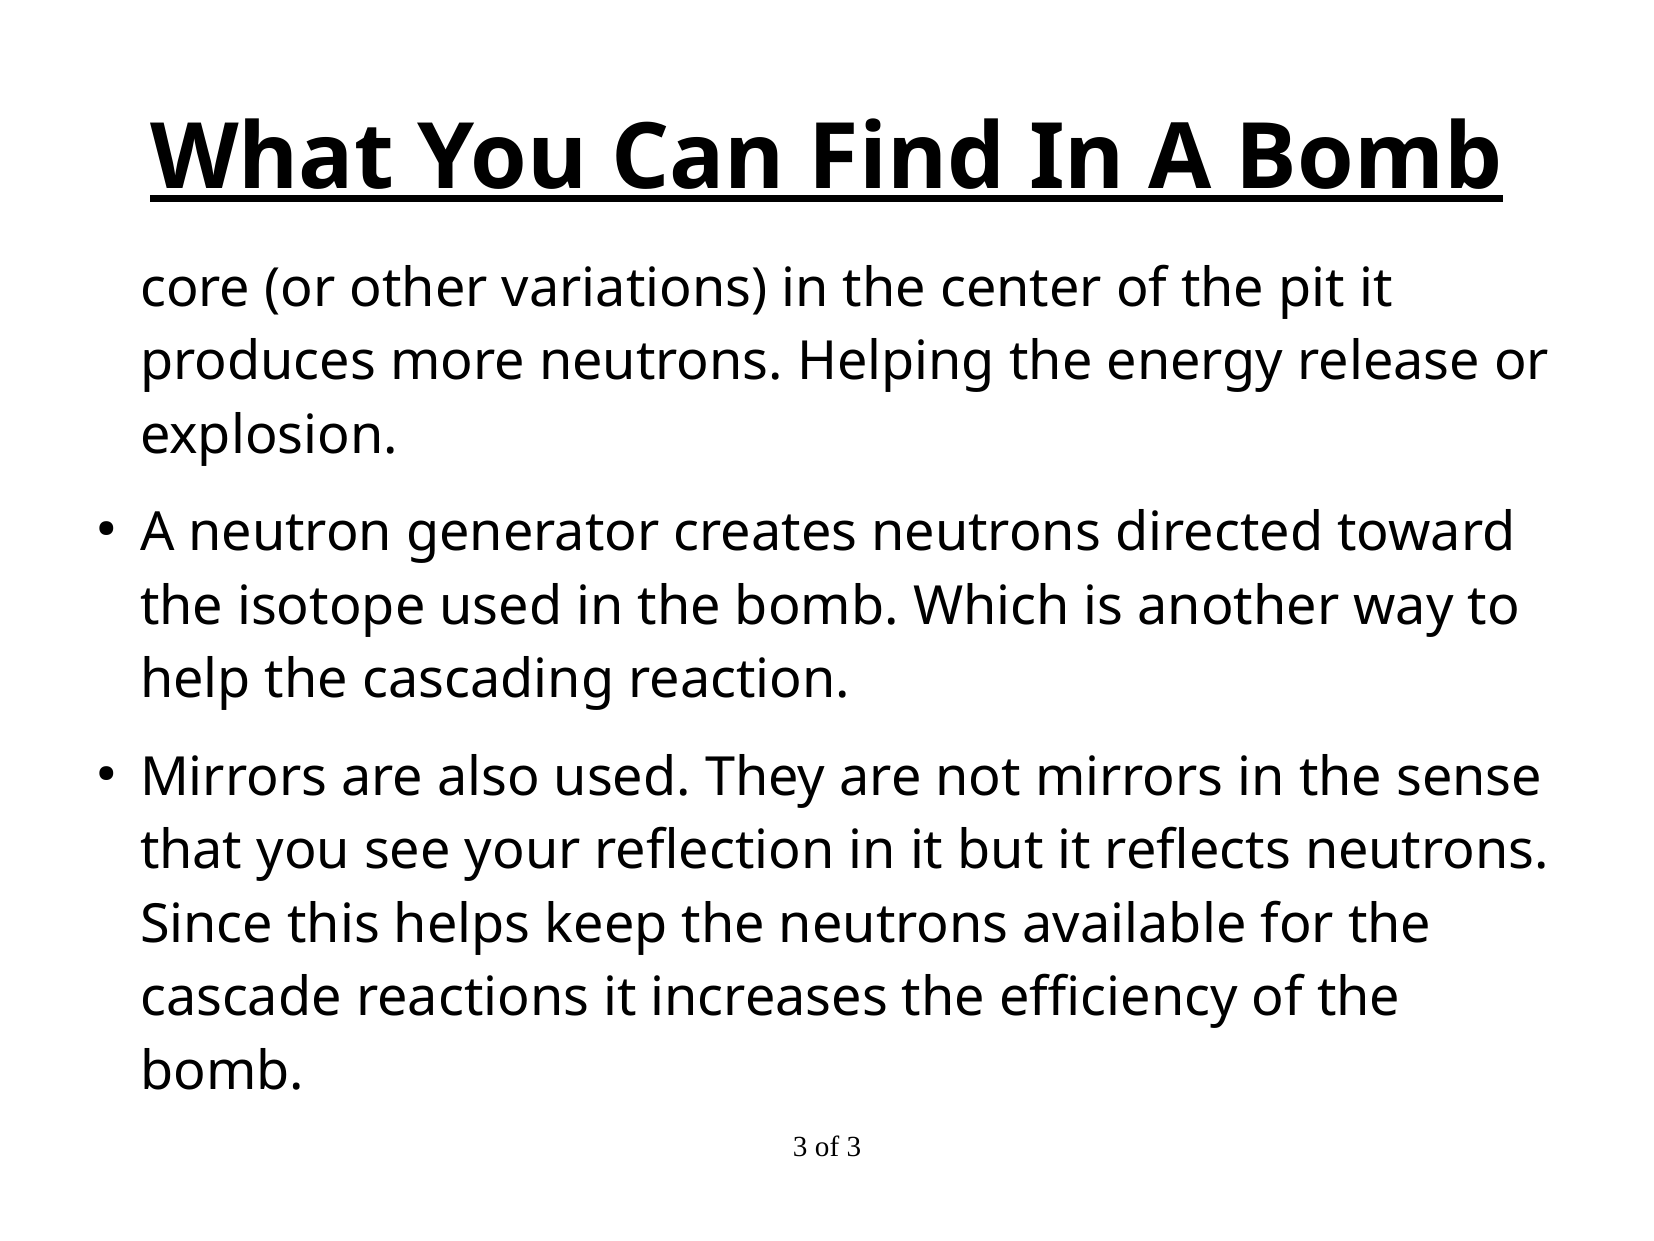

# What You Can Find In A Bomb
core (or other variations) in the center of the pit it produces more neutrons. Helping the energy release or explosion.
A neutron generator creates neutrons directed toward the isotope used in the bomb. Which is another way to help the cascading reaction.
Mirrors are also used. They are not mirrors in the sense that you see your reflection in it but it reflects neutrons. Since this helps keep the neutrons available for the cascade reactions it increases the efficiency of the bomb.
3 of 3